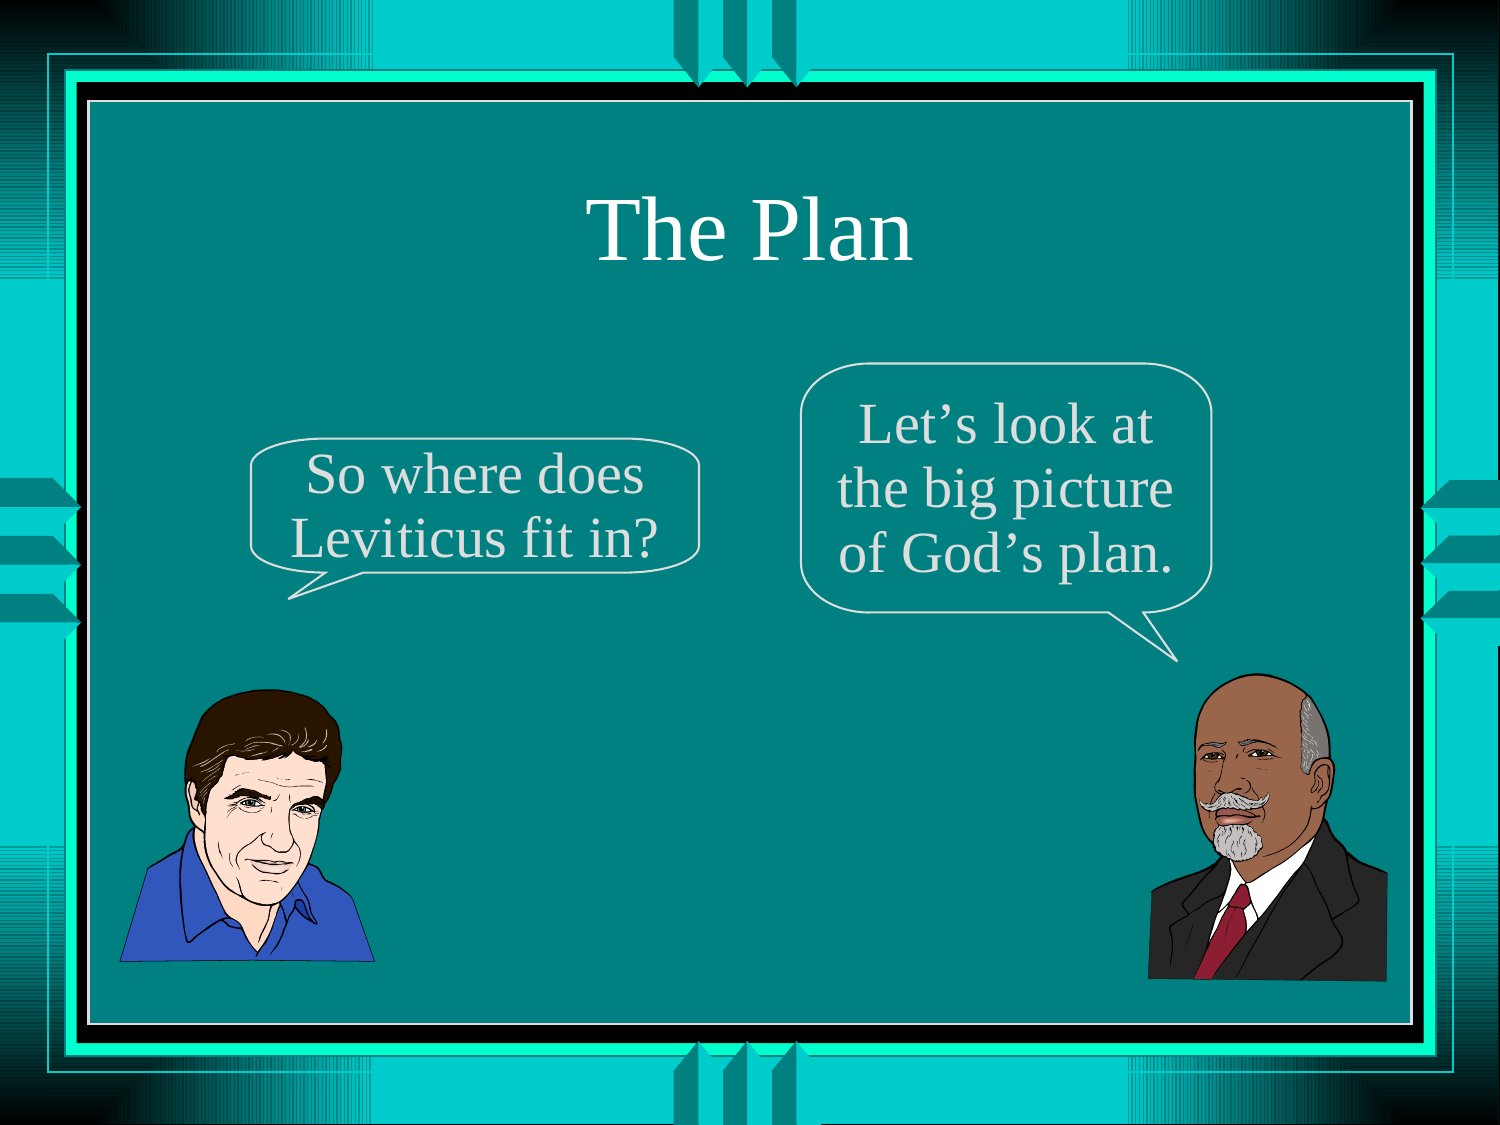

# The Plan
Let’s look at
the big picture
of God’s plan.
So where does
Leviticus fit in?